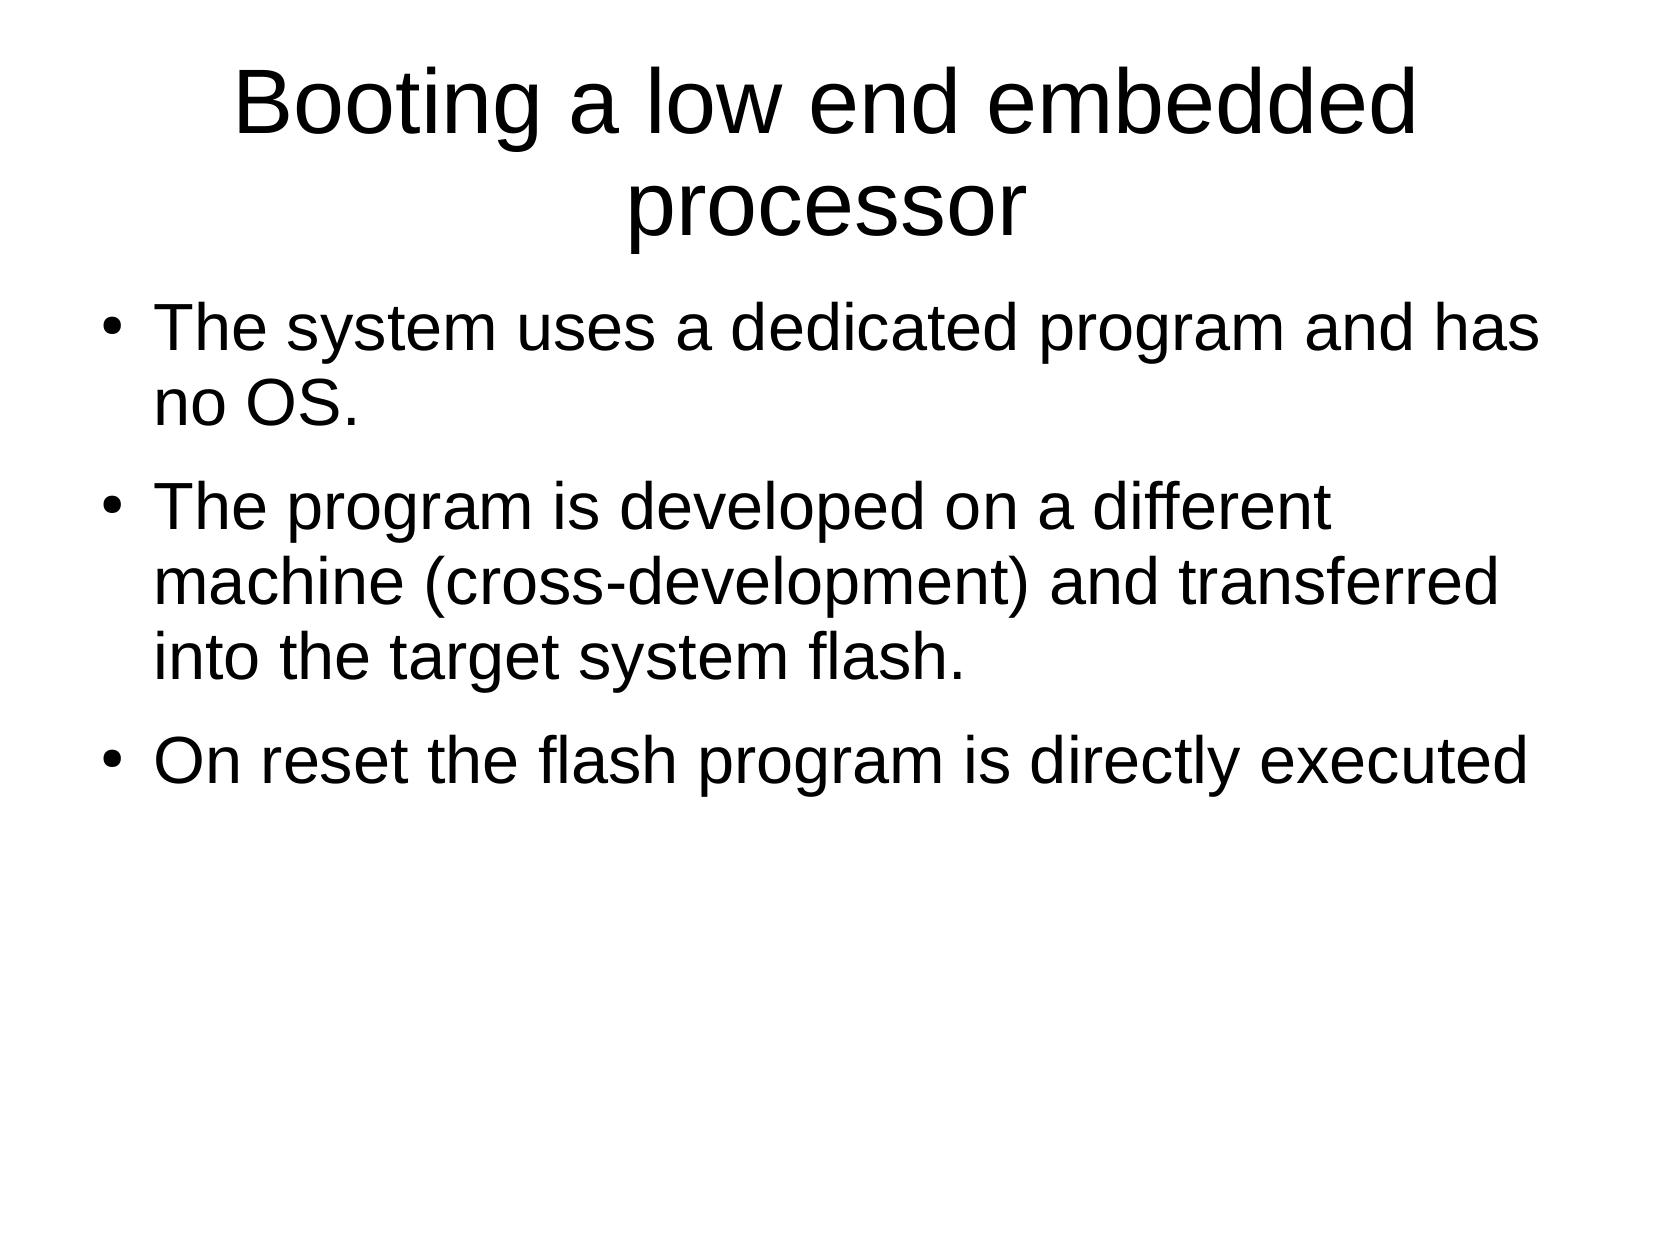

# Booting a low end embedded processor
The system uses a dedicated program and has no OS.
The program is developed on a different machine (cross-development) and transferred into the target system flash.
On reset the flash program is directly executed